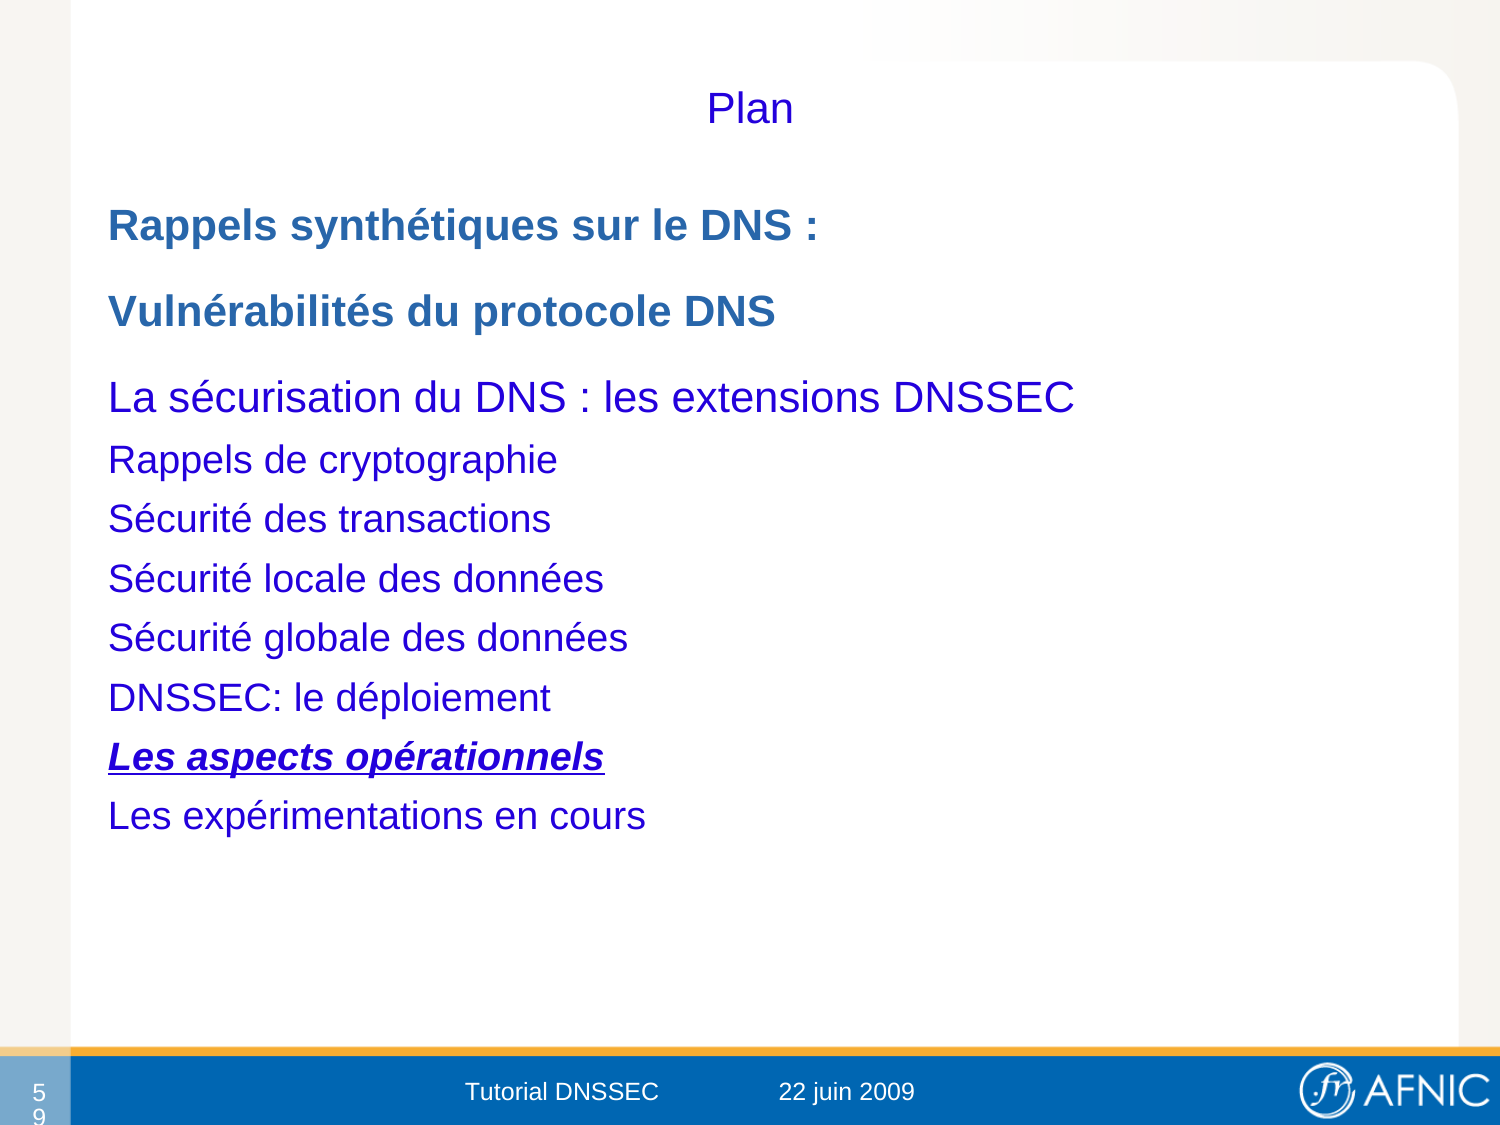

# Plan
Rappels synthétiques sur le DNS :
Vulnérabilités du protocole DNS
La sécurisation du DNS : les extensions DNSSEC
Rappels de cryptographie
Sécurité des transactions
Sécurité locale des données
Sécurité globale des données
DNSSEC: le déploiement
Les aspects opérationnels
Les expérimentations en cours